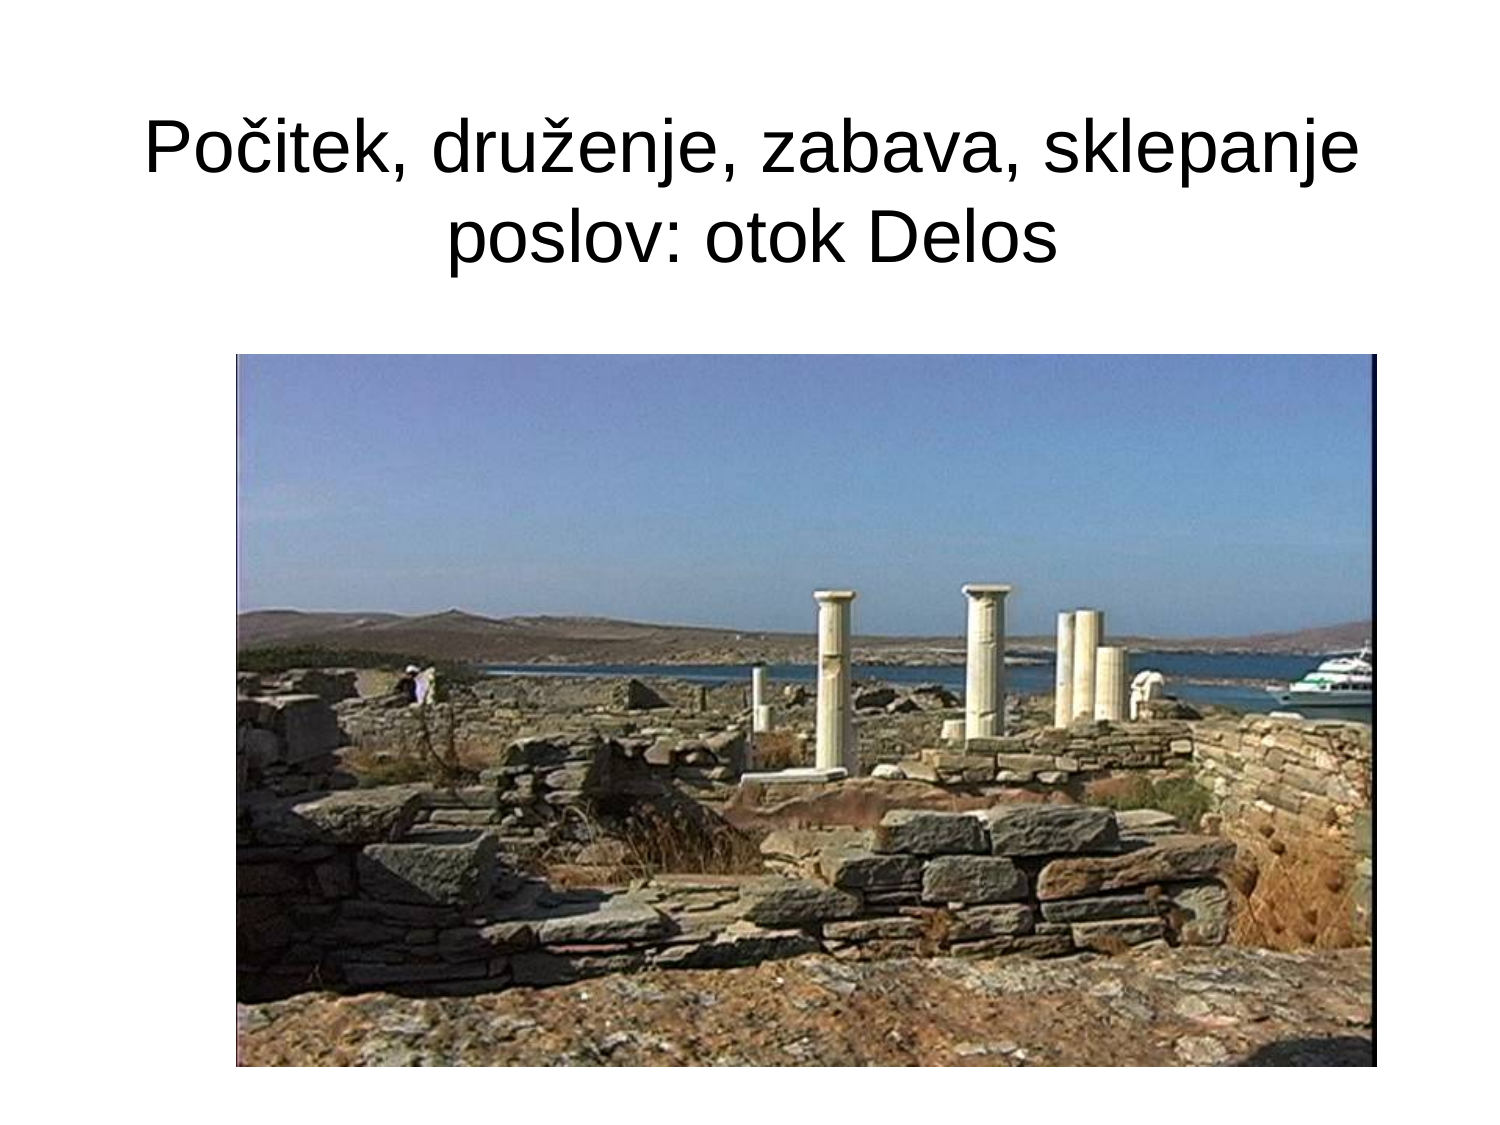

# Počitek, druženje, zabava, sklepanje poslov: otok Delos